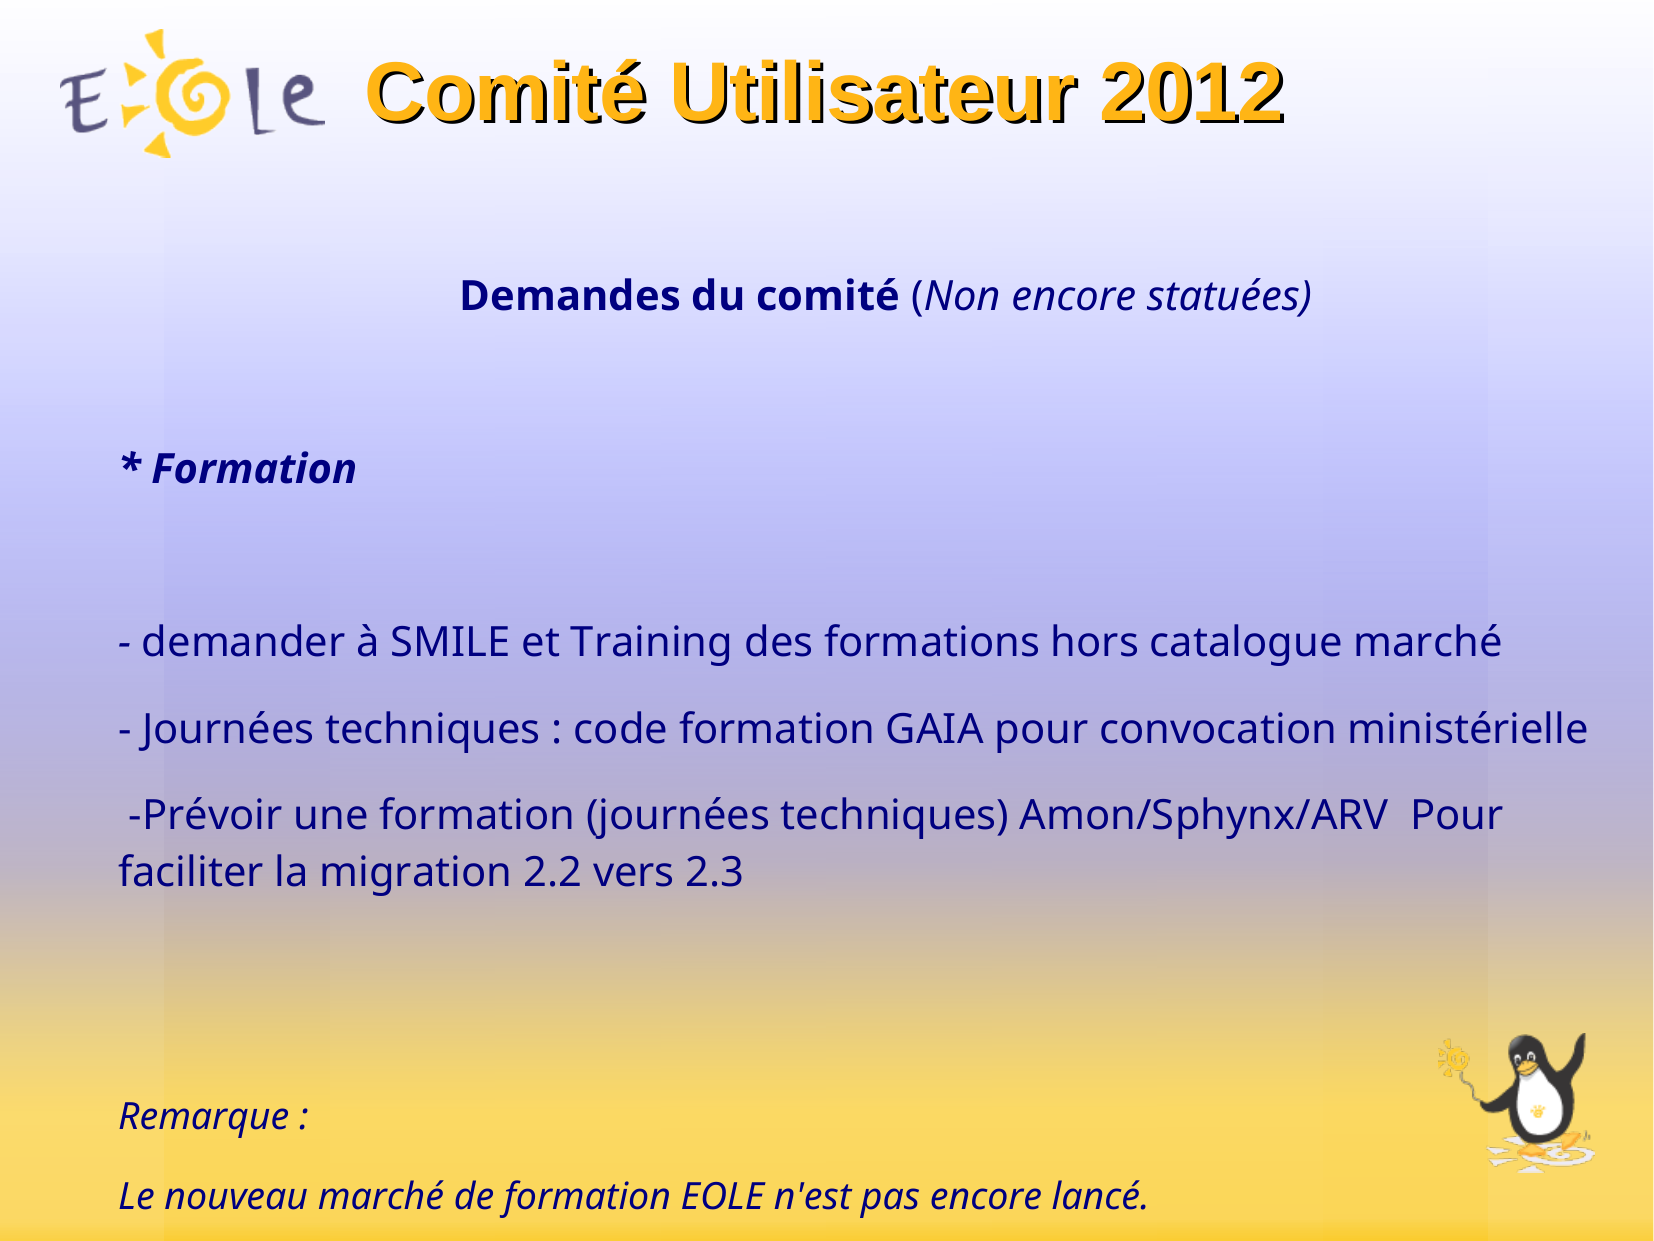

# Comité Utilisateur 2012
Demandes du comité (Non encore statuées)
* Formation
- demander à SMILE et Training des formations hors catalogue marché
- Journées techniques : code formation GAIA pour convocation ministérielle
 -Prévoir une formation (journées techniques) Amon/Sphynx/ARV Pour faciliter la migration 2.2 vers 2.3
Remarque :
Le nouveau marché de formation EOLE n'est pas encore lancé.
Mais cela ne devrait plus tarder !